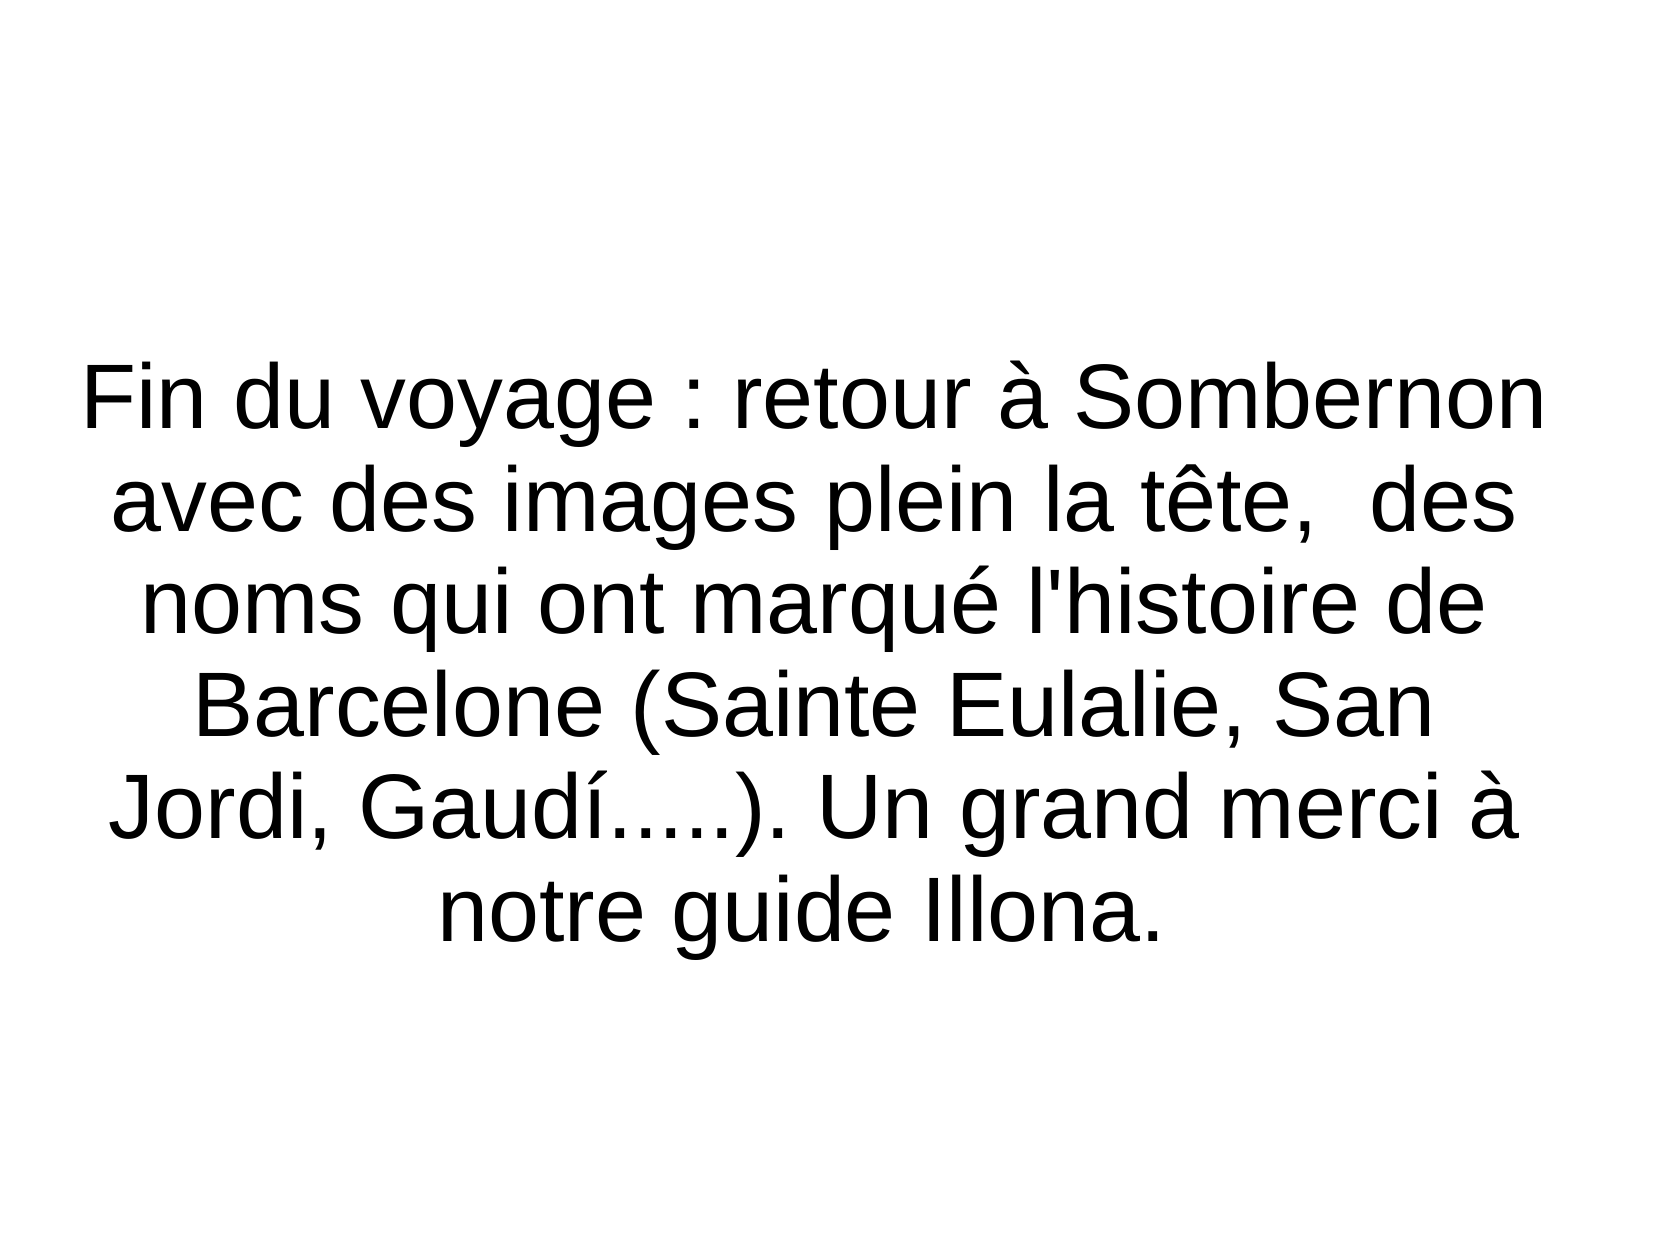

# Fin du voyage : retour à Sombernon avec des images plein la tête, des noms qui ont marqué l'histoire de Barcelone (Sainte Eulalie, San Jordi, Gaudí.....). Un grand merci à notre guide Illona.